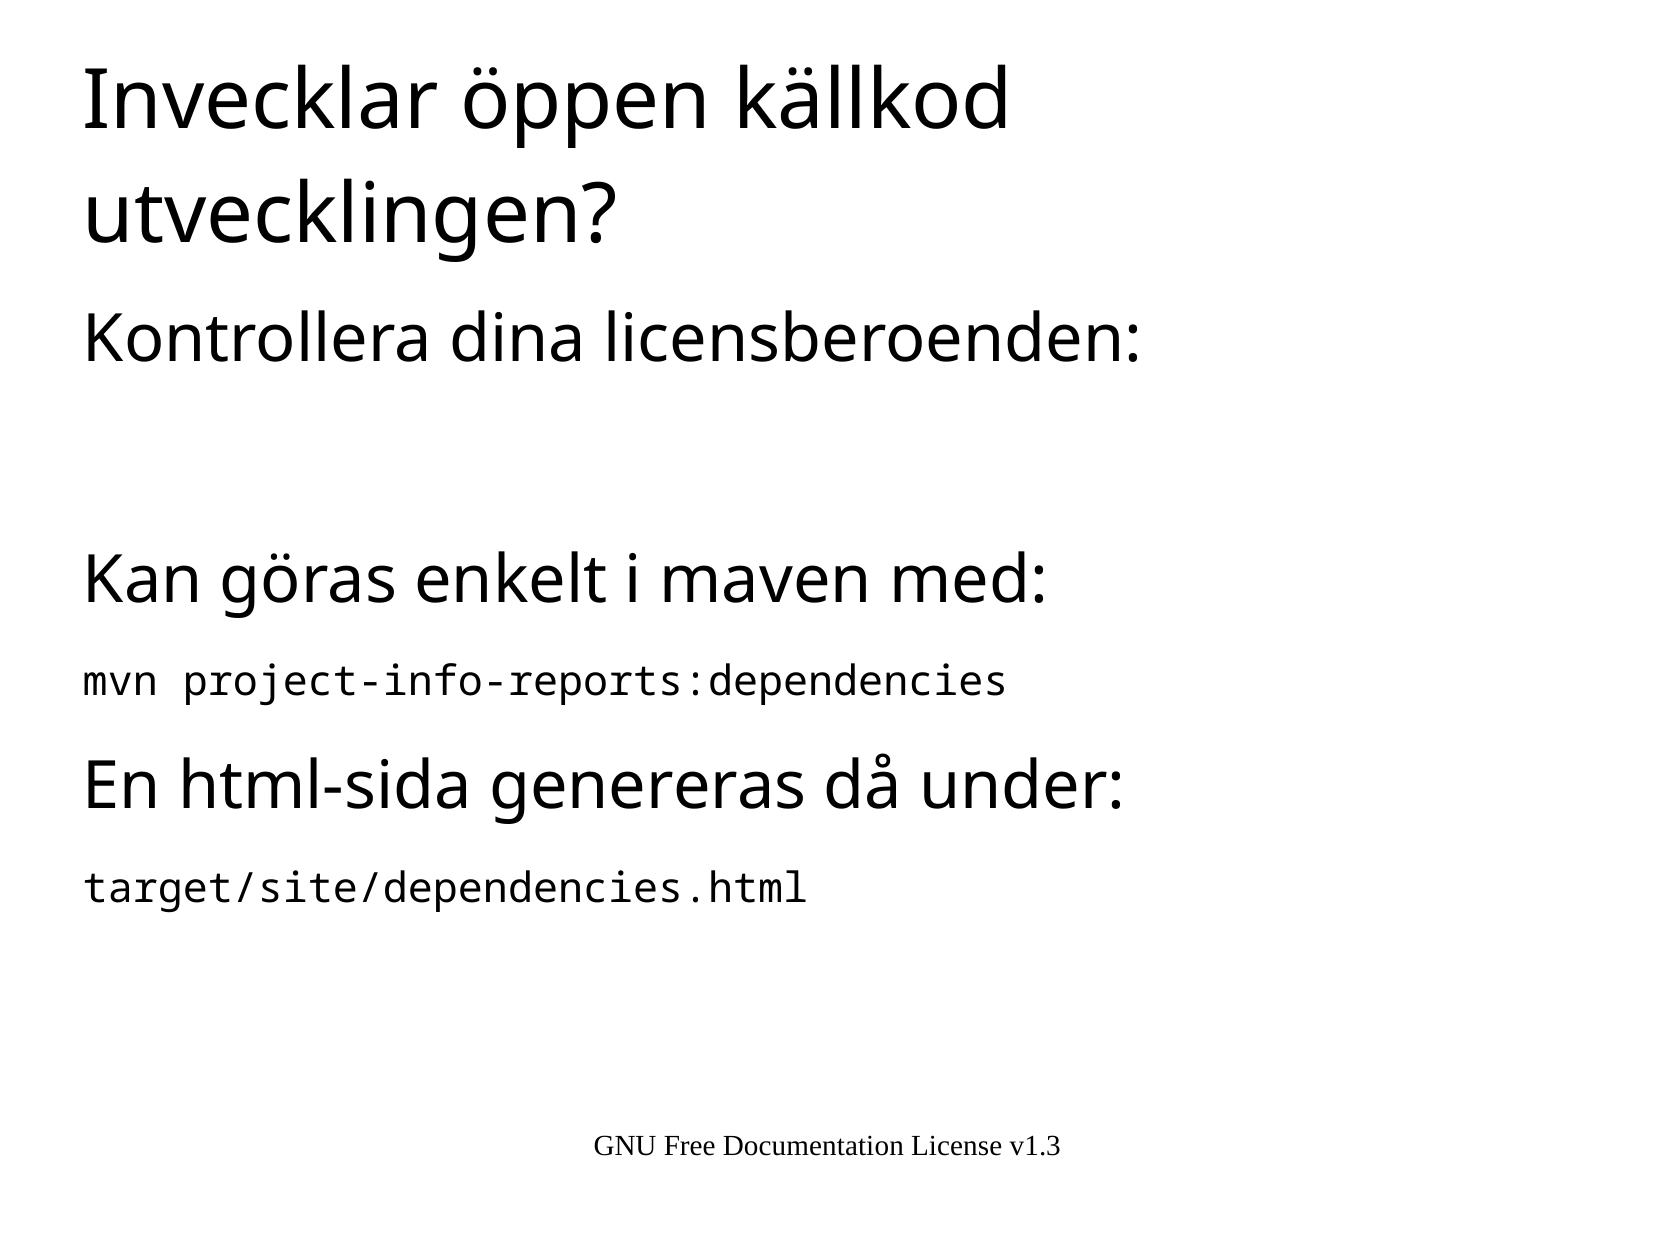

# Invecklar öppen källkod utvecklingen?
Kontrollera dina licensberoenden:
Kan göras enkelt i maven med:
mvn project-info-reports:dependencies
En html-sida genereras då under:
target/site/dependencies.html
GNU Free Documentation License v1.3